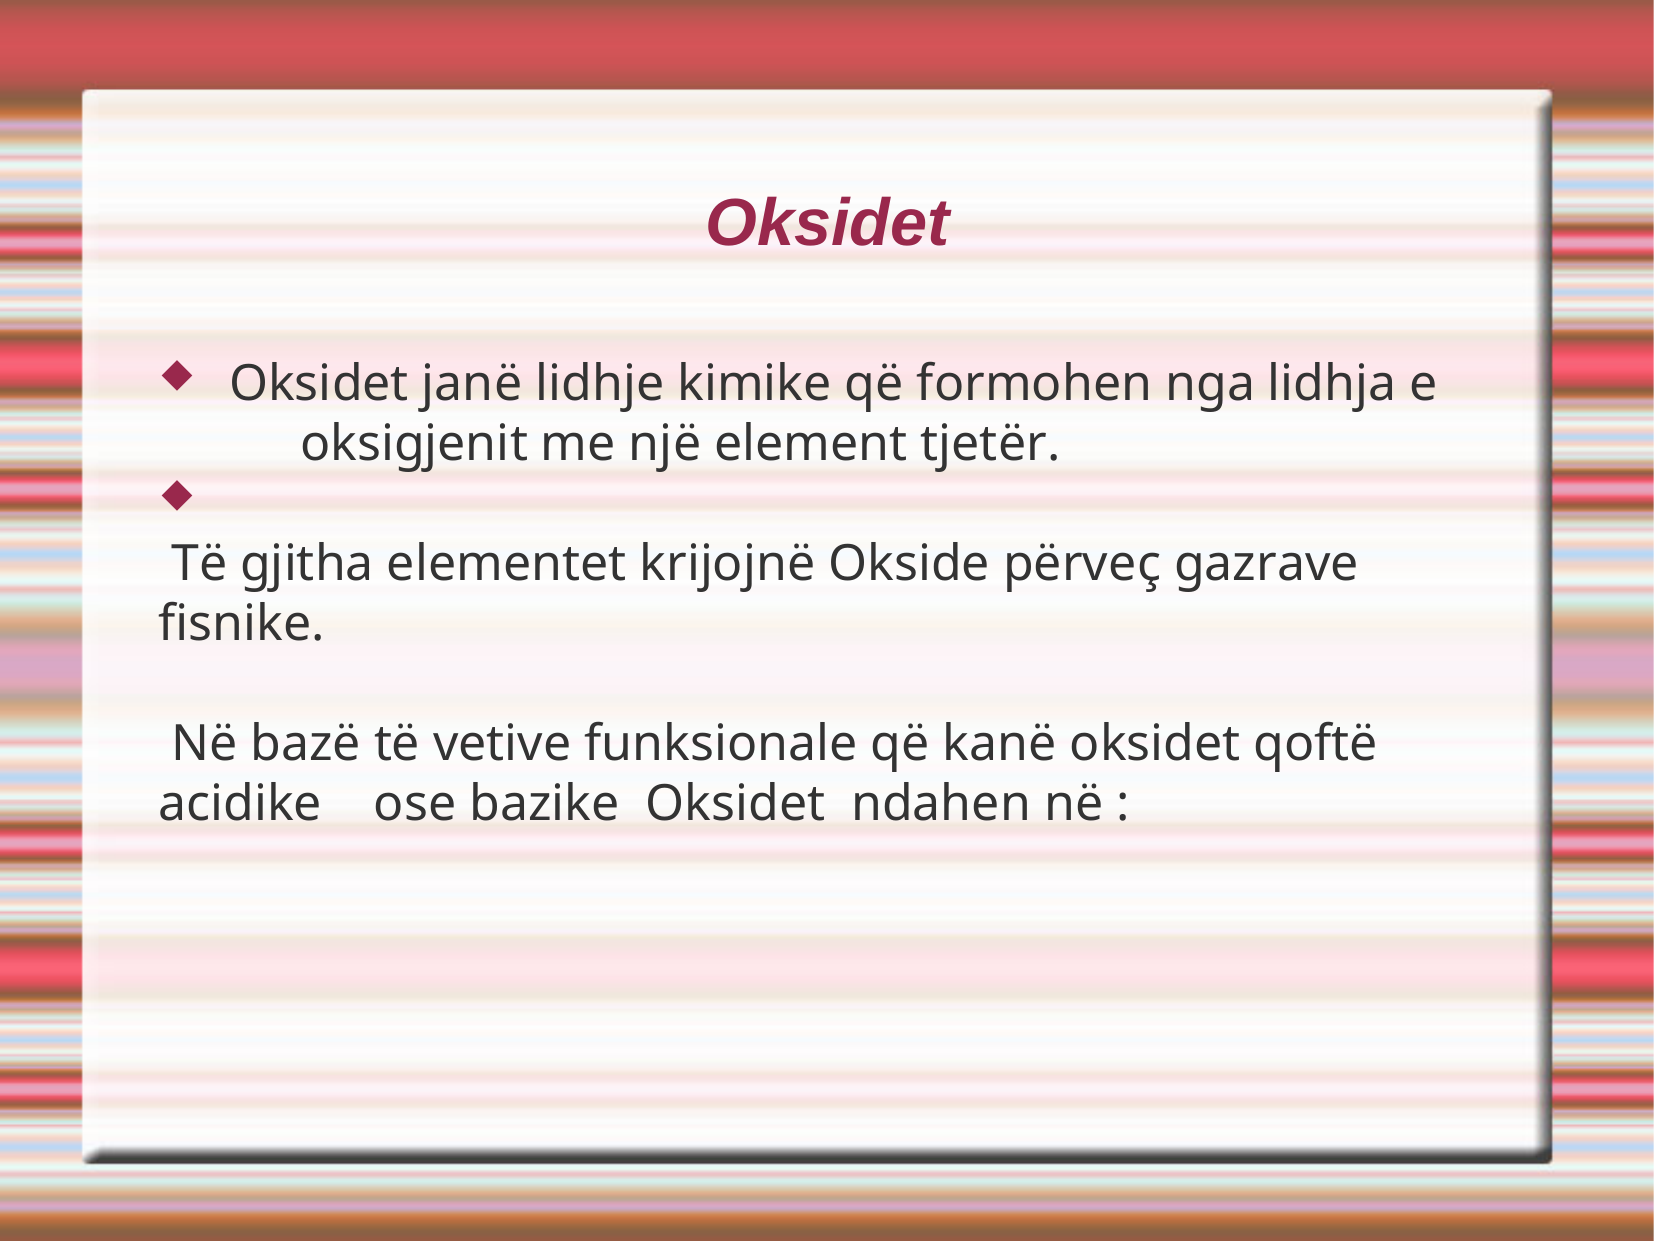

# Oksidet
Oksidet janë lidhje kimike që formohen nga lidhja e oksigjenit me një element tjetër.
 Të gjitha elementet krijojnë Okside përveç gazrave fisnike.
 Në bazë të vetive funksionale që kanë oksidet qoftë acidike ose bazike Oksidet ndahen në :